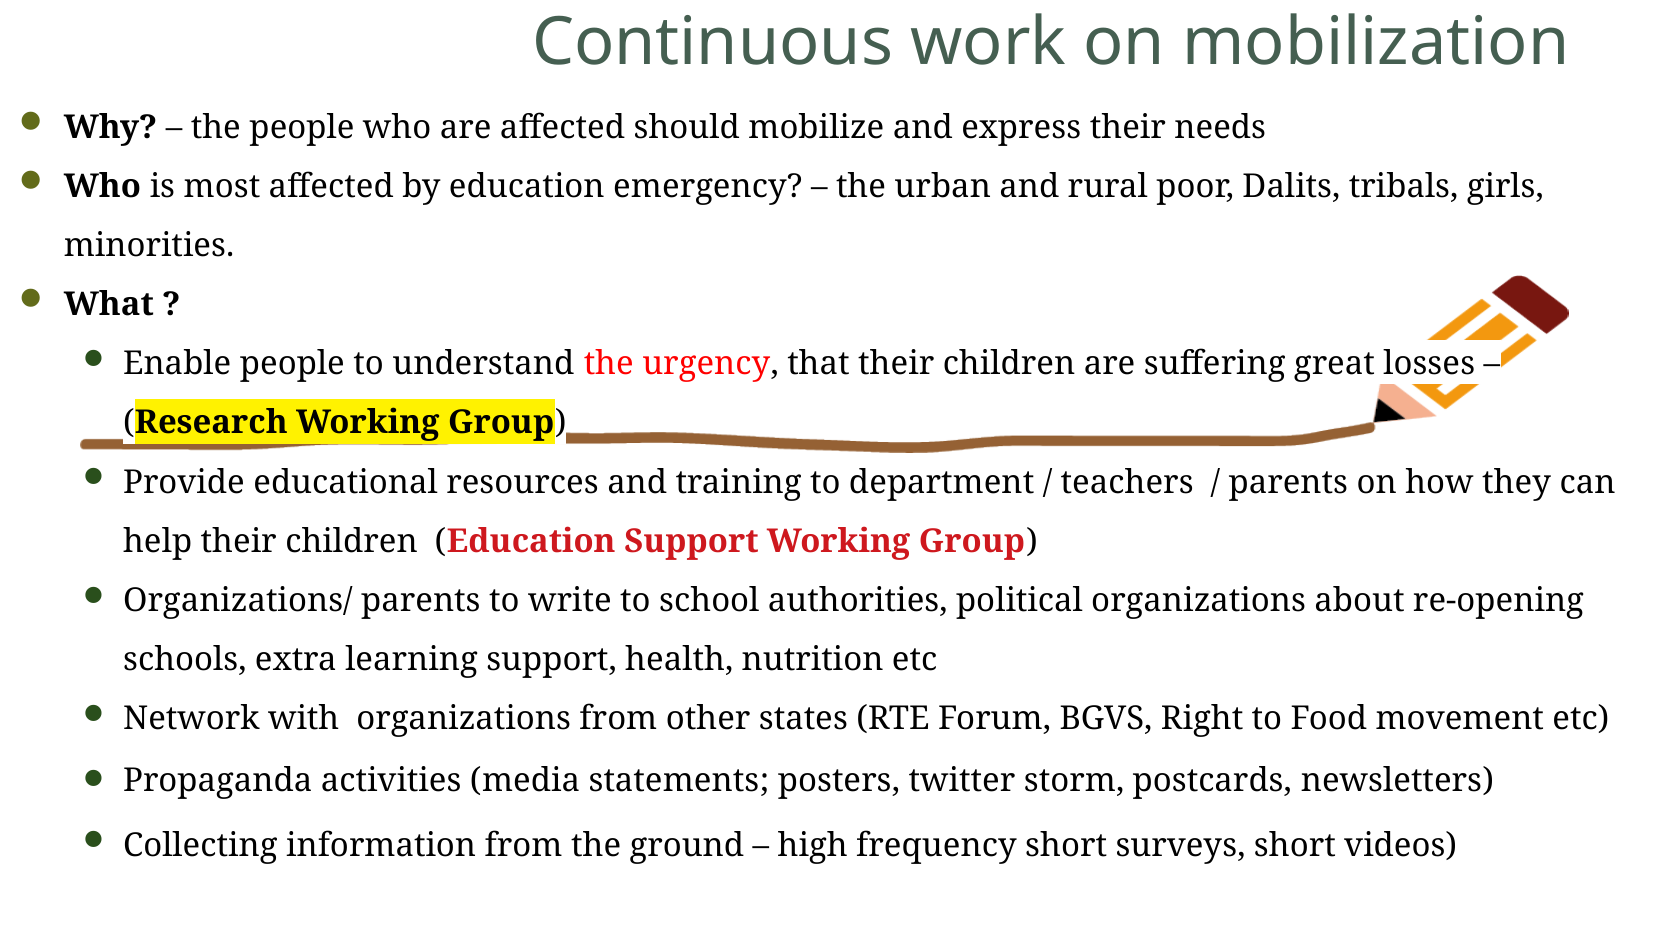

# Continuous work on mobilization
Why? – the people who are affected should mobilize and express their needs
Who is most affected by education emergency? – the urban and rural poor, Dalits, tribals, girls, minorities.
What ?
Enable people to understand the urgency, that their children are suffering great losses – (Research Working Group)
Provide educational resources and training to department / teachers / parents on how they can help their children (Education Support Working Group)
Organizations/ parents to write to school authorities, political organizations about re-opening schools, extra learning support, health, nutrition etc
Network with organizations from other states (RTE Forum, BGVS, Right to Food movement etc)
Propaganda activities (media statements; posters, twitter storm, postcards, newsletters)
Collecting information from the ground – high frequency short surveys, short videos)